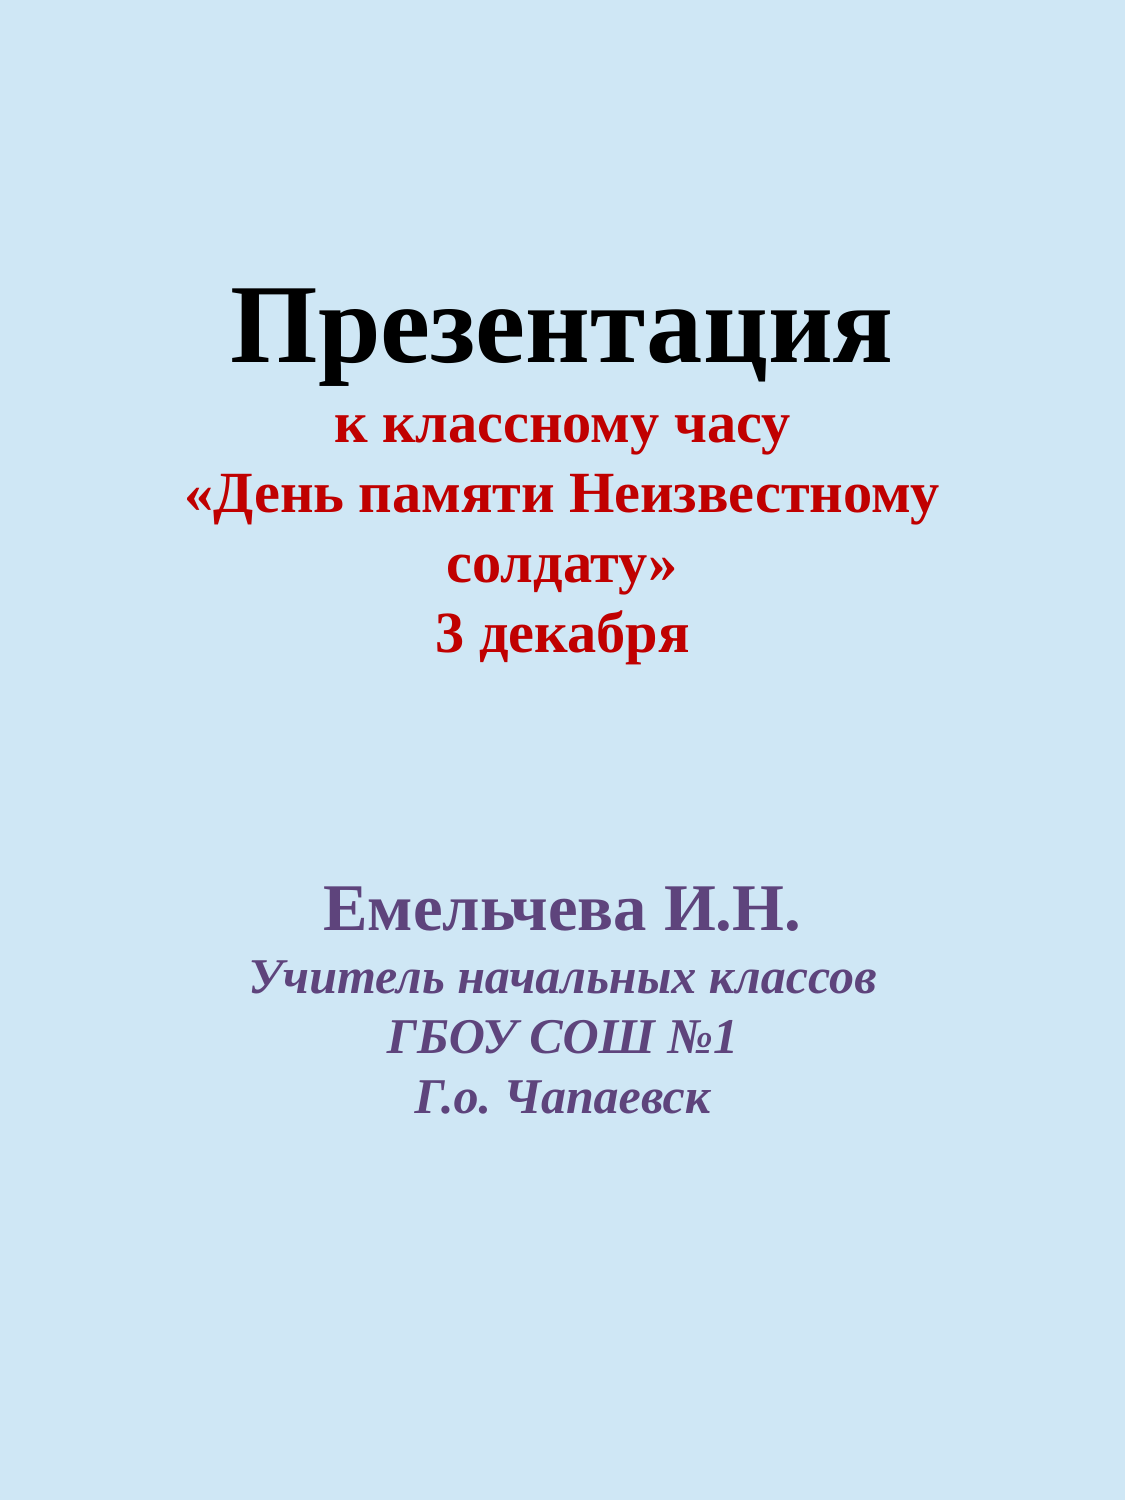

Презентация
к классному часу
«День памяти Неизвестному солдату»
3 декабря
Емельчева И.Н.
Учитель начальных классов
ГБОУ СОШ №1
Г.о. Чапаевск